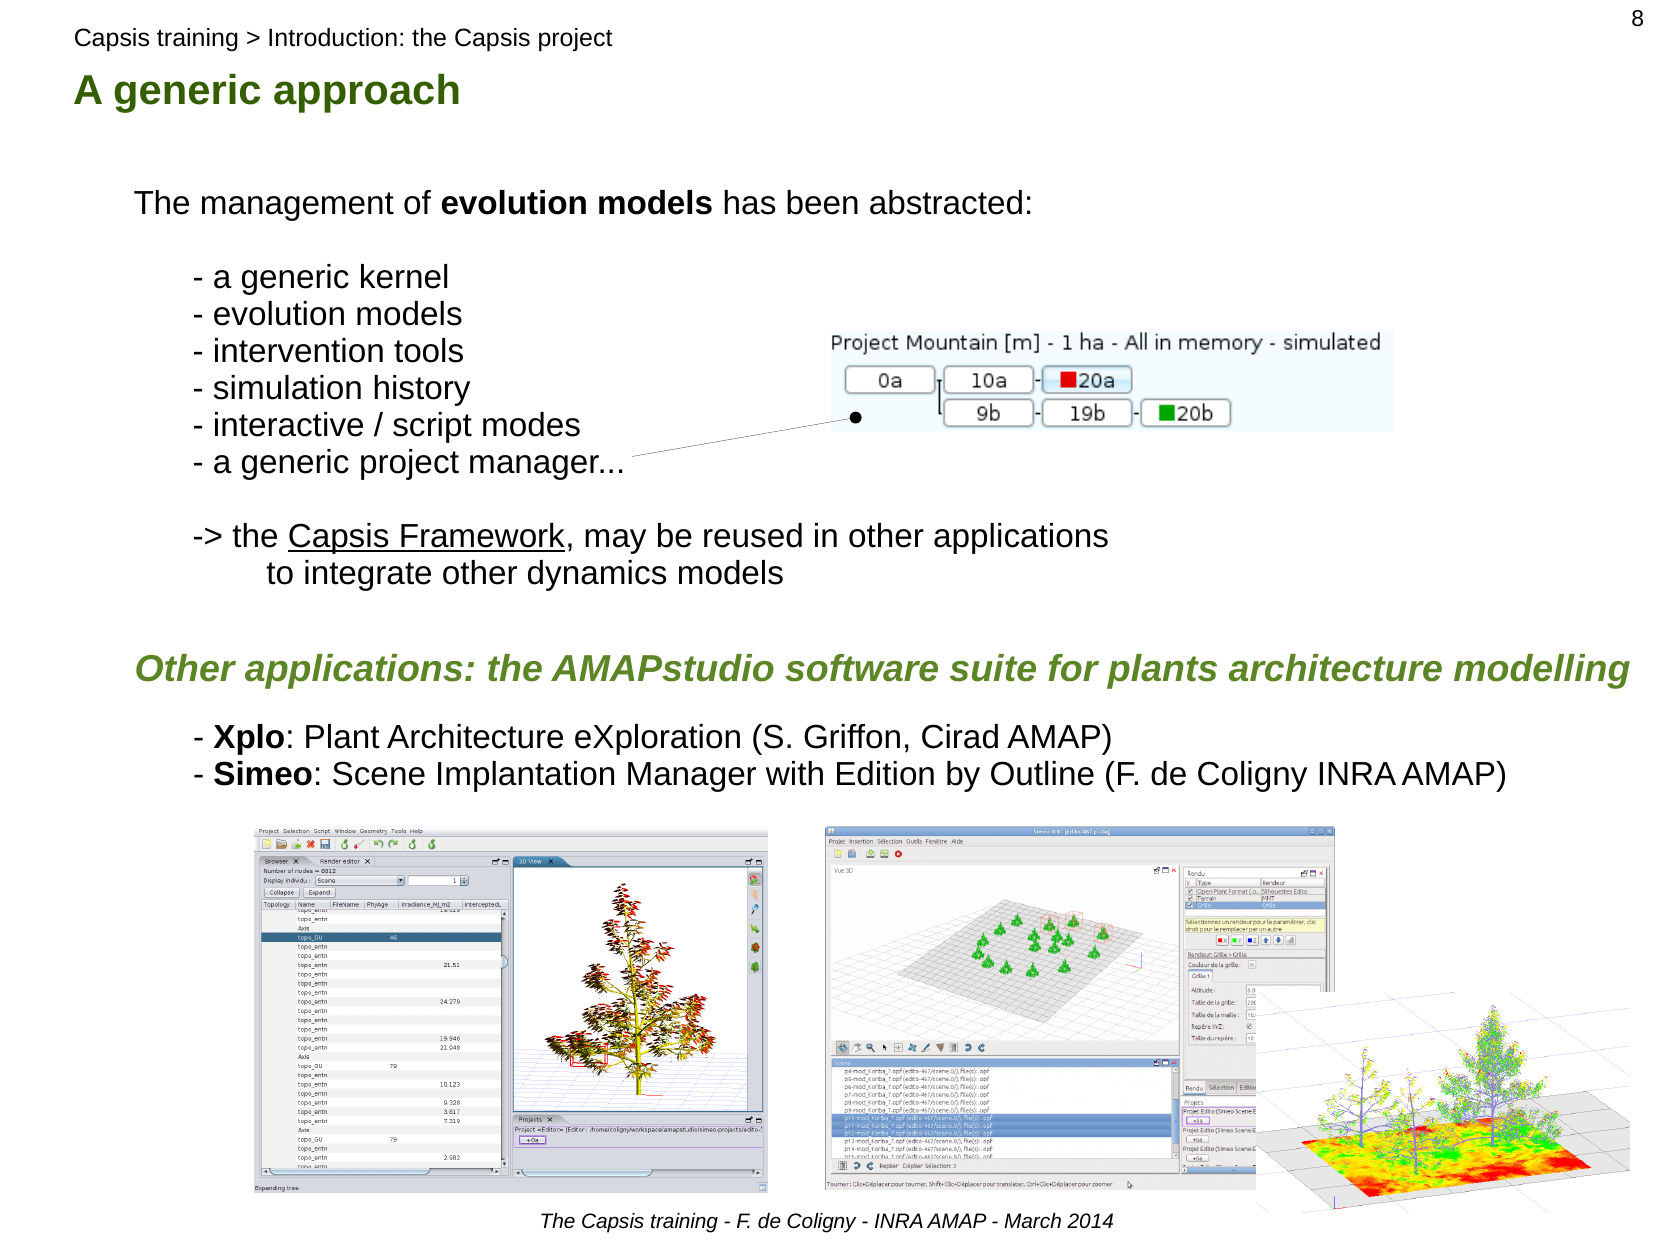

8
Capsis training > Introduction: the Capsis project
A generic approach
The management of evolution models has been abstracted:
- a generic kernel
- evolution models
- intervention tools
- simulation history
- interactive / script modes
- a generic project manager...
-> the Capsis Framework, may be reused in other applications
	to integrate other dynamics models
Other applications: the AMAPstudio software suite for plants architecture modelling
- Xplo: Plant Architecture eXploration (S. Griffon, Cirad AMAP)
- Simeo: Scene Implantation Manager with Edition by Outline (F. de Coligny INRA AMAP)
The Capsis training - F. de Coligny - INRA AMAP - March 2014